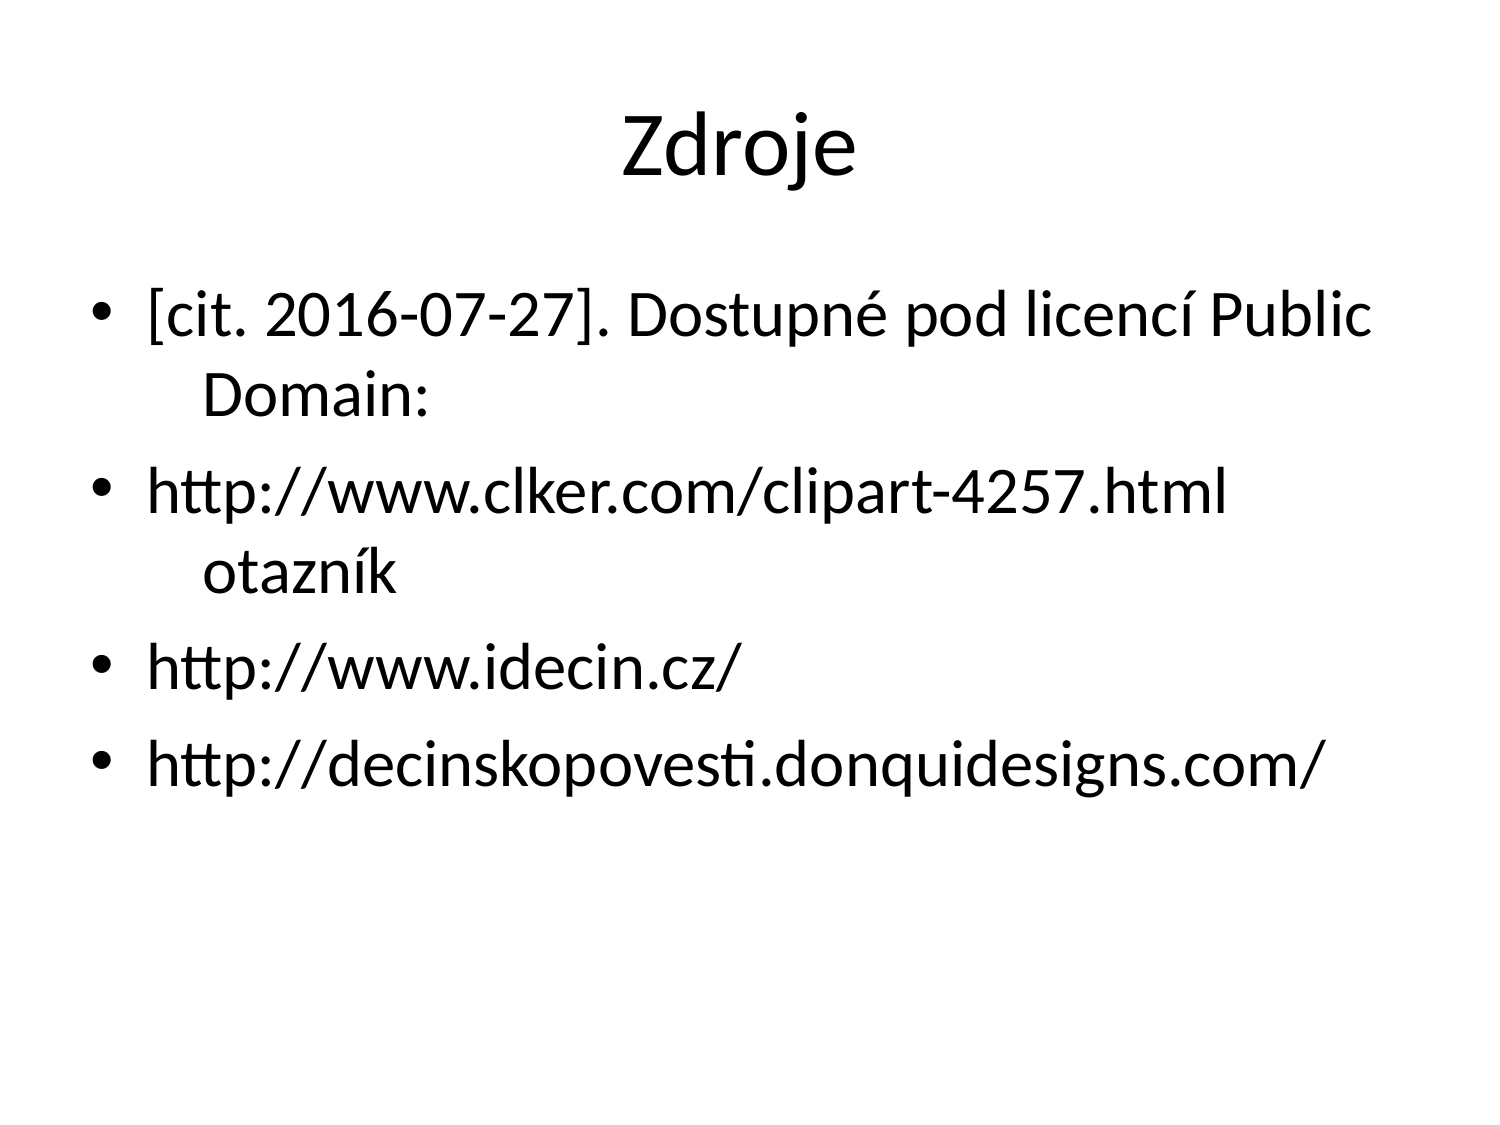

# Zdroje
[cit. 2016-07-27]. Dostupné pod licencí Public Domain:
http://www.clker.com/clipart-4257.html otazník
http://www.idecin.cz/
http://decinskopovesti.donquidesigns.com/